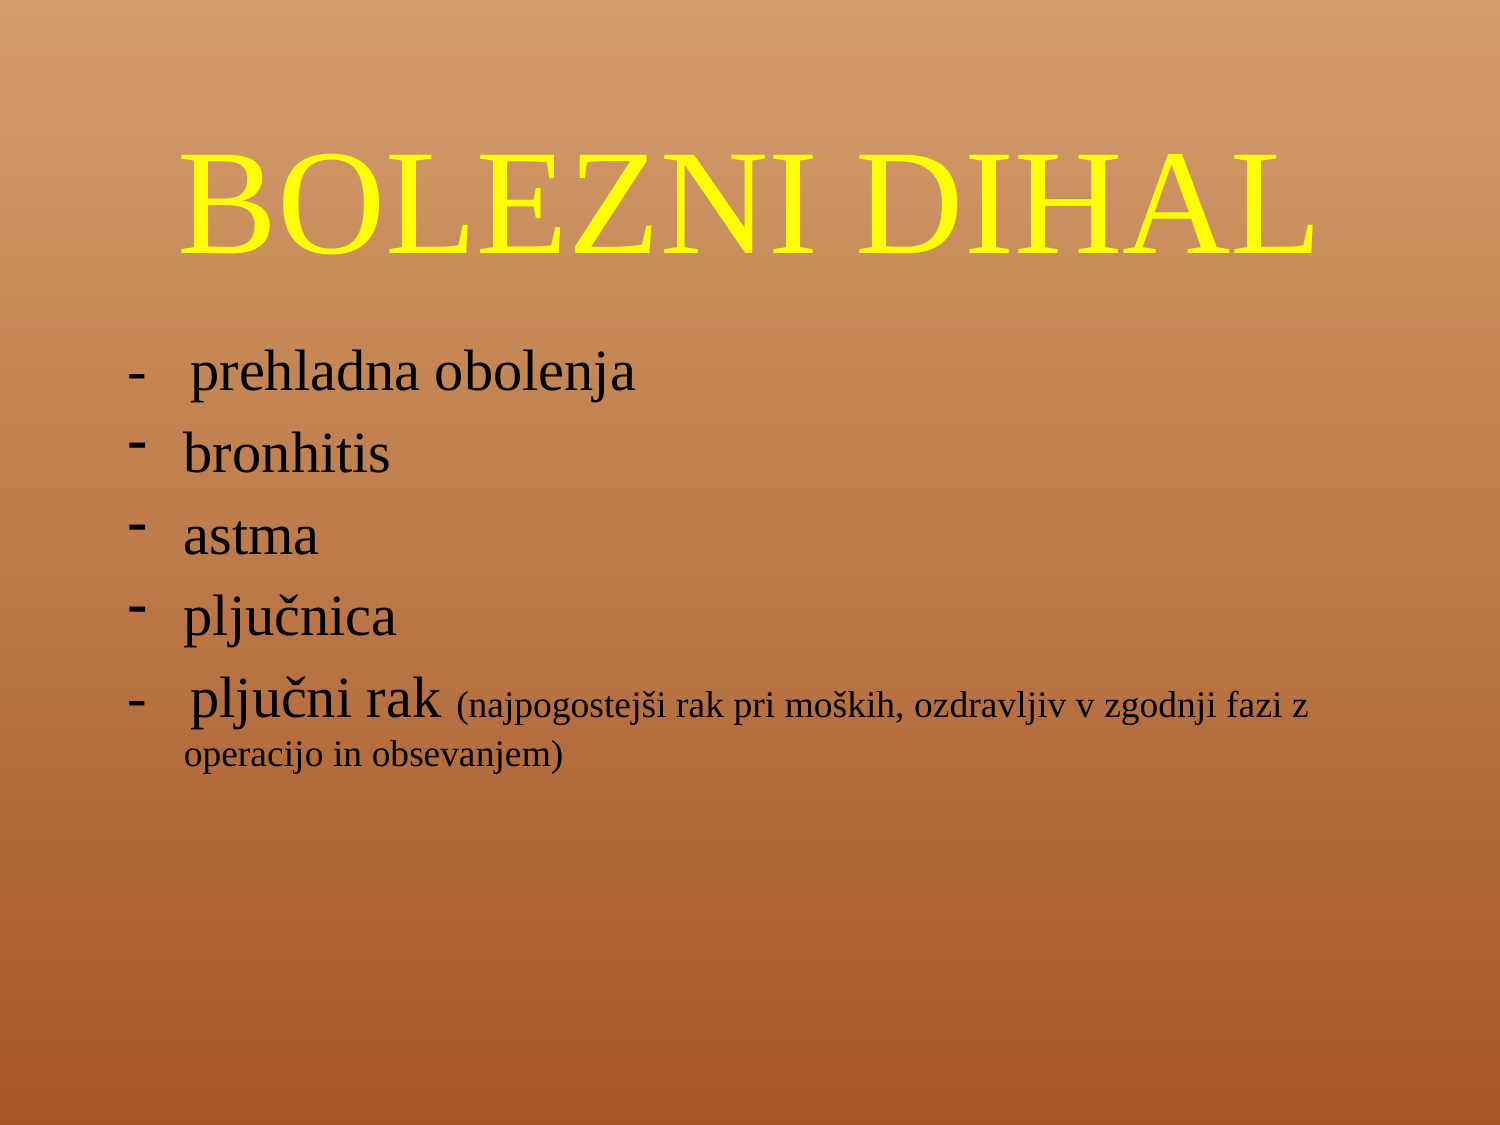

# BOLEZNI DIHAL
- prehladna obolenja
bronhitis
astma
pljučnica
- pljučni rak (najpogostejši rak pri moških, ozdravljiv v zgodnji fazi z operacijo in obsevanjem)